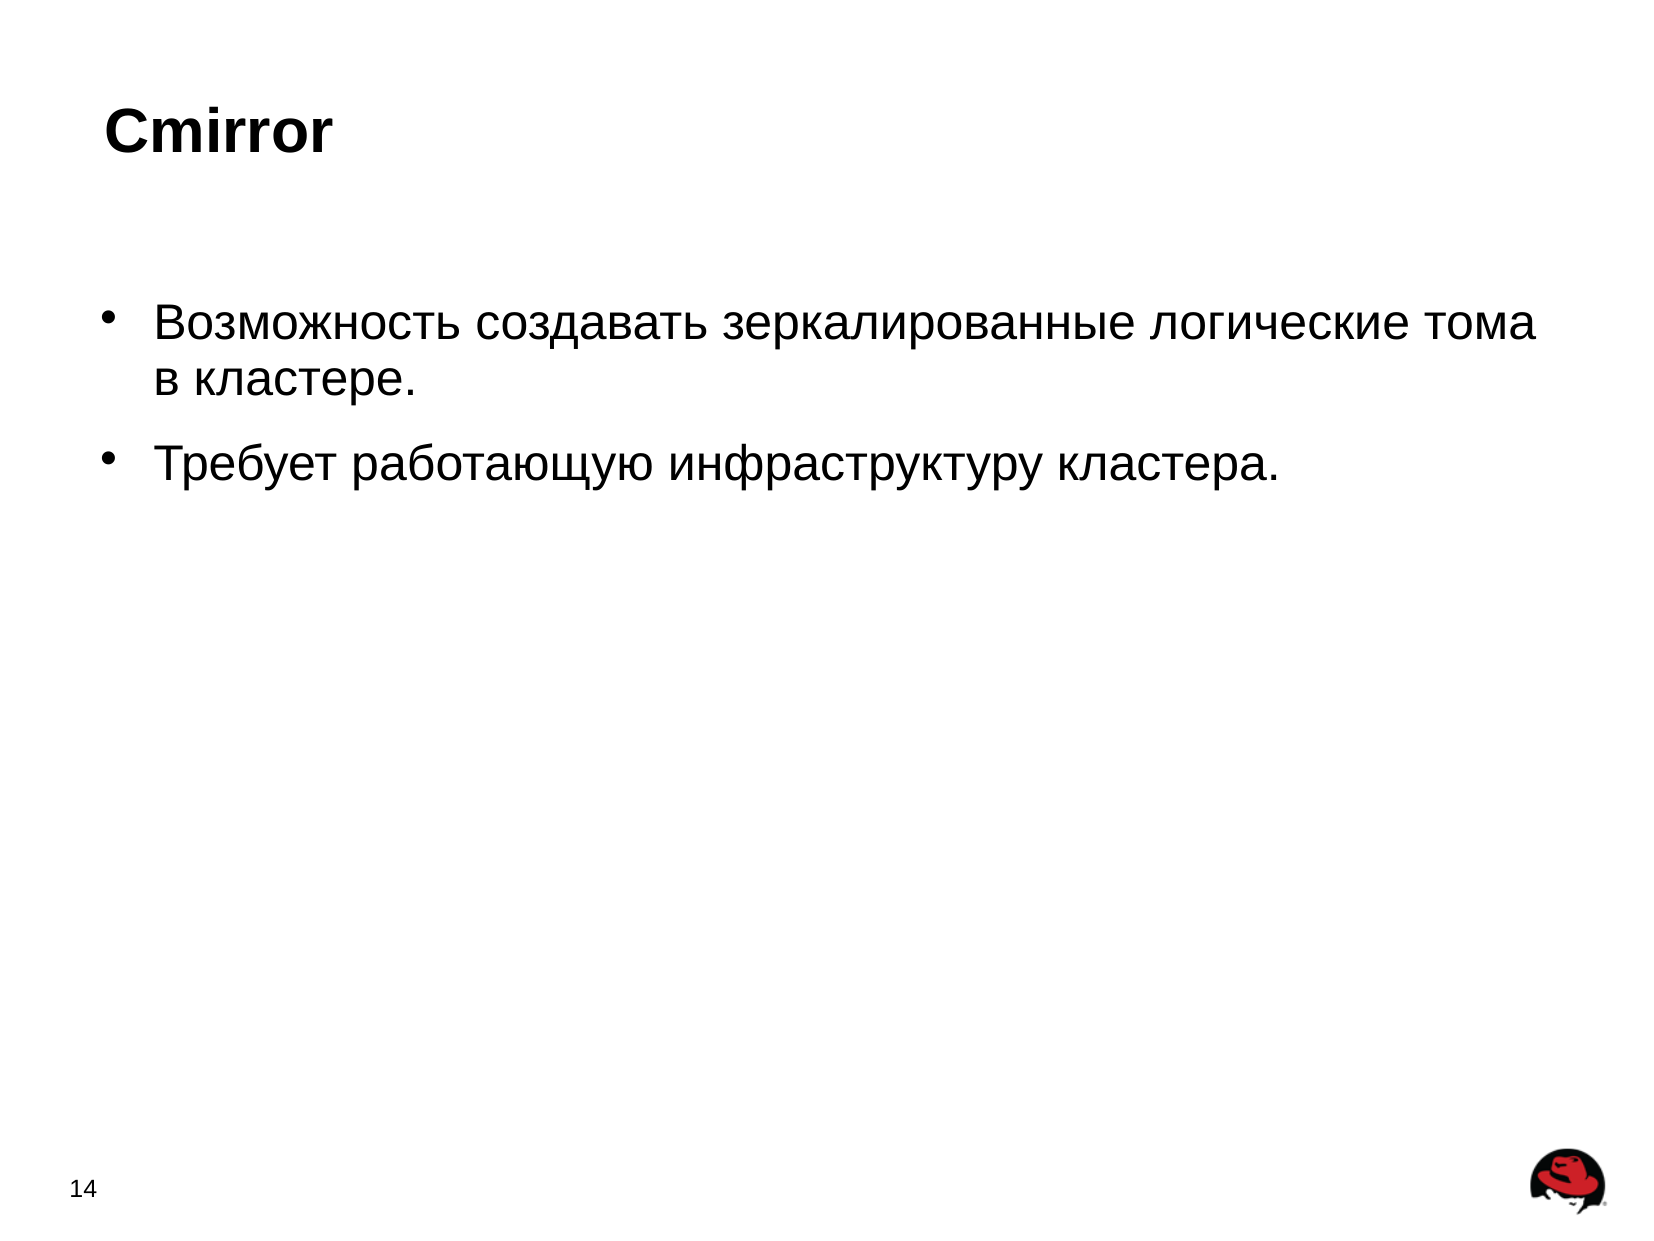

# Cmirror
Возможность создавать зеркалированные логические тома в кластере.
Требует работающую инфраструктуру кластера.